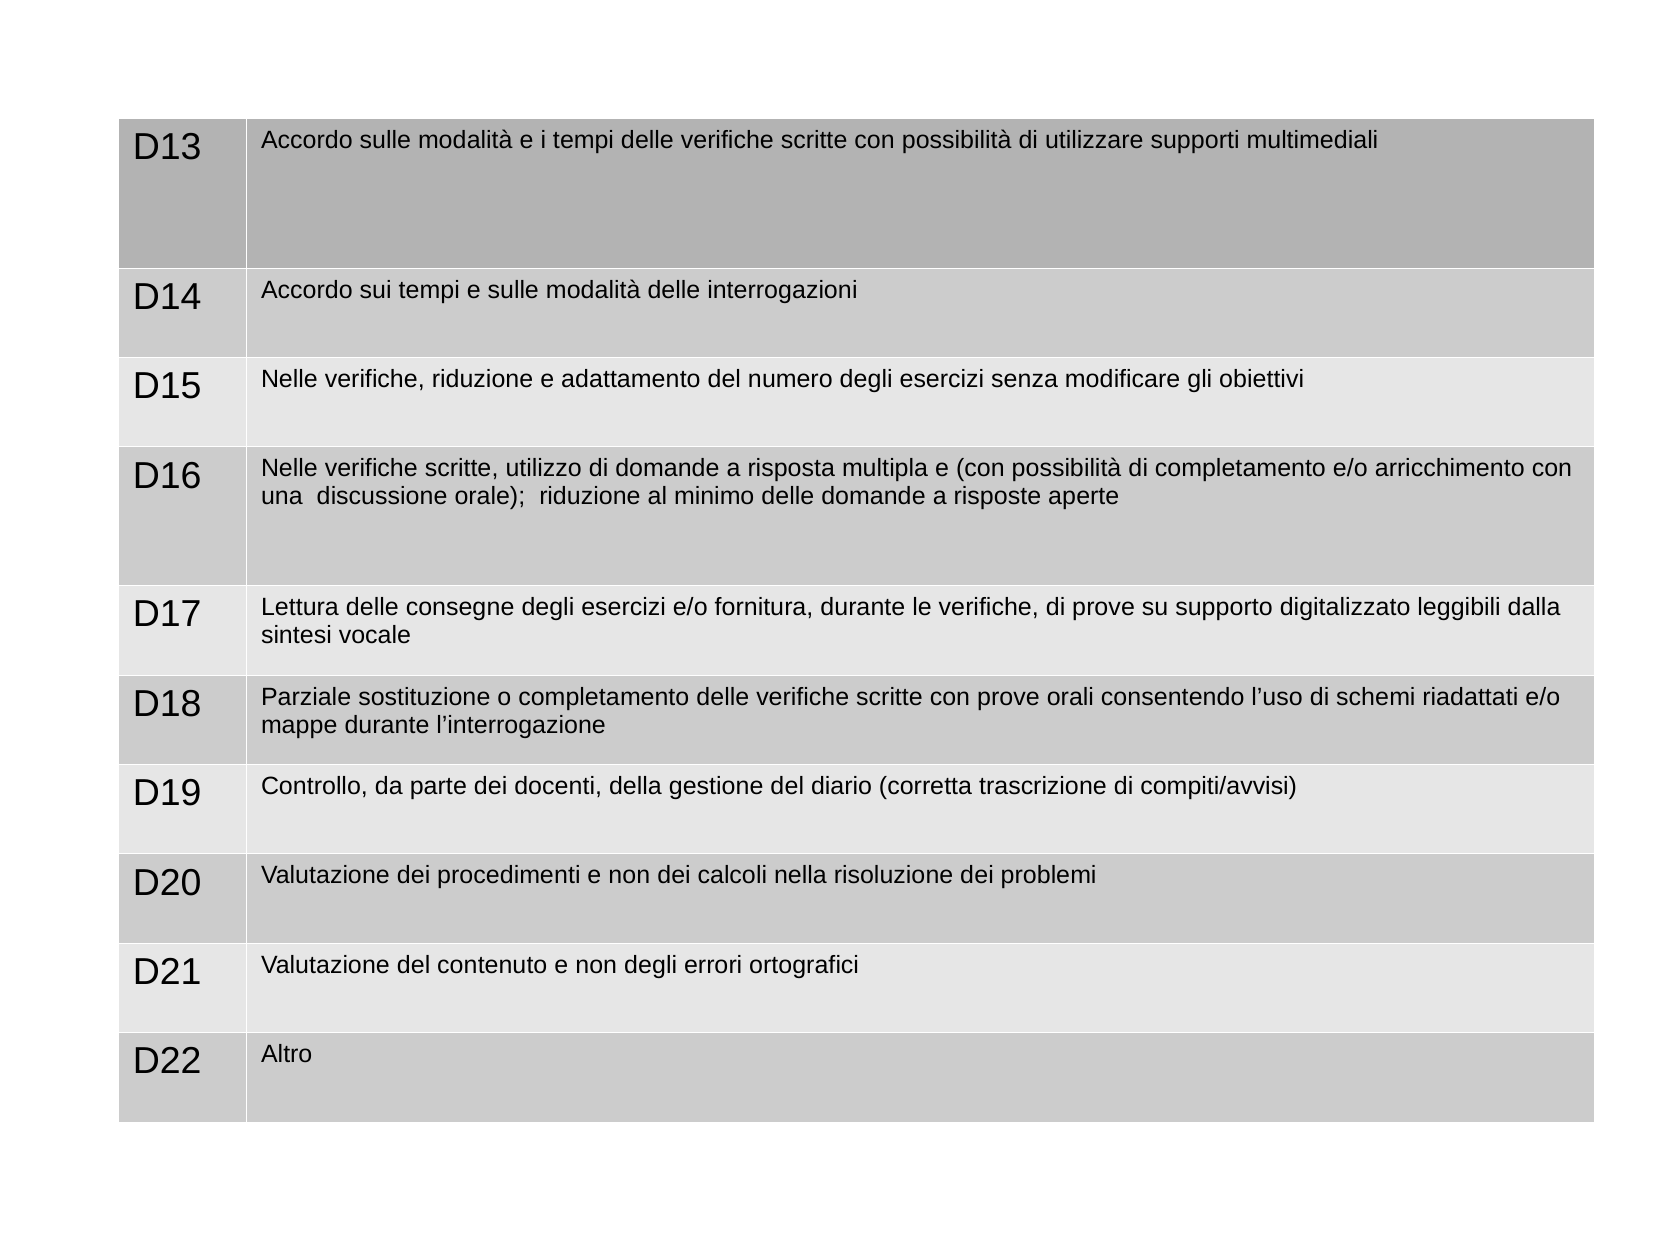

| D13 | Accordo sulle modalità e i tempi delle verifiche scritte con possibilità di utilizzare supporti multimediali |
| --- | --- |
| D14 | Accordo sui tempi e sulle modalità delle interrogazioni |
| D15 | Nelle verifiche, riduzione e adattamento del numero degli esercizi senza modificare gli obiettivi |
| D16 | Nelle verifiche scritte, utilizzo di domande a risposta multipla e (con possibilità di completamento e/o arricchimento con una discussione orale); riduzione al minimo delle domande a risposte aperte |
| D17 | Lettura delle consegne degli esercizi e/o fornitura, durante le verifiche, di prove su supporto digitalizzato leggibili dalla sintesi vocale |
| D18 | Parziale sostituzione o completamento delle verifiche scritte con prove orali consentendo l’uso di schemi riadattati e/o mappe durante l’interrogazione |
| D19 | Controllo, da parte dei docenti, della gestione del diario (corretta trascrizione di compiti/avvisi) |
| D20 | Valutazione dei procedimenti e non dei calcoli nella risoluzione dei problemi |
| D21 | Valutazione del contenuto e non degli errori ortografici |
| D22 | Altro |